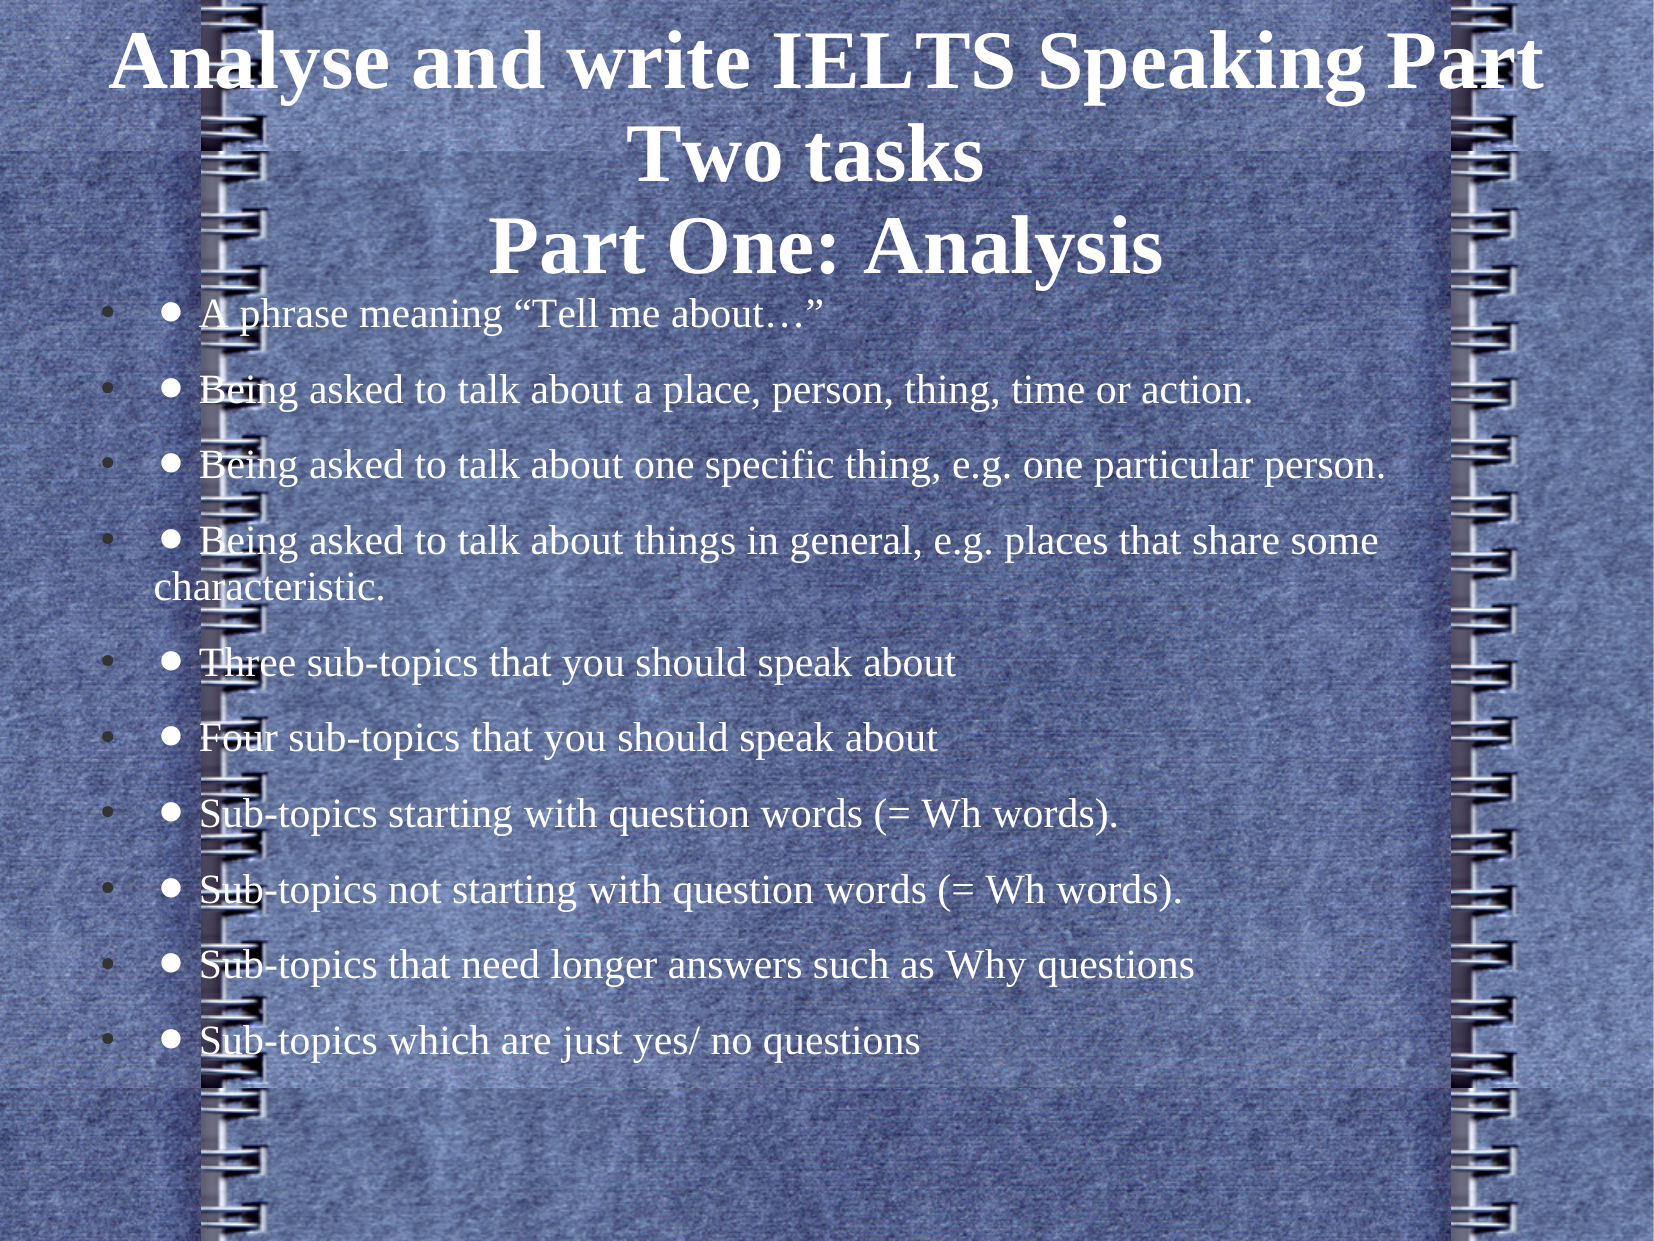

# Analyse and write IELTS Speaking Part Two tasks Part One: Analysis
⚫ A phrase meaning “Tell me about…”
⚫ Being asked to talk about a place, person, thing, time or action.
⚫ Being asked to talk about one specific thing, e.g. one particular person.
⚫ Being asked to talk about things in general, e.g. places that share some characteristic.
⚫ Three sub-topics that you should speak about
⚫ Four sub-topics that you should speak about
⚫ Sub-topics starting with question words (= Wh words).
⚫ Sub-topics not starting with question words (= Wh words).
⚫ Sub-topics that need longer answers such as Why questions
⚫ Sub-topics which are just yes/ no questions